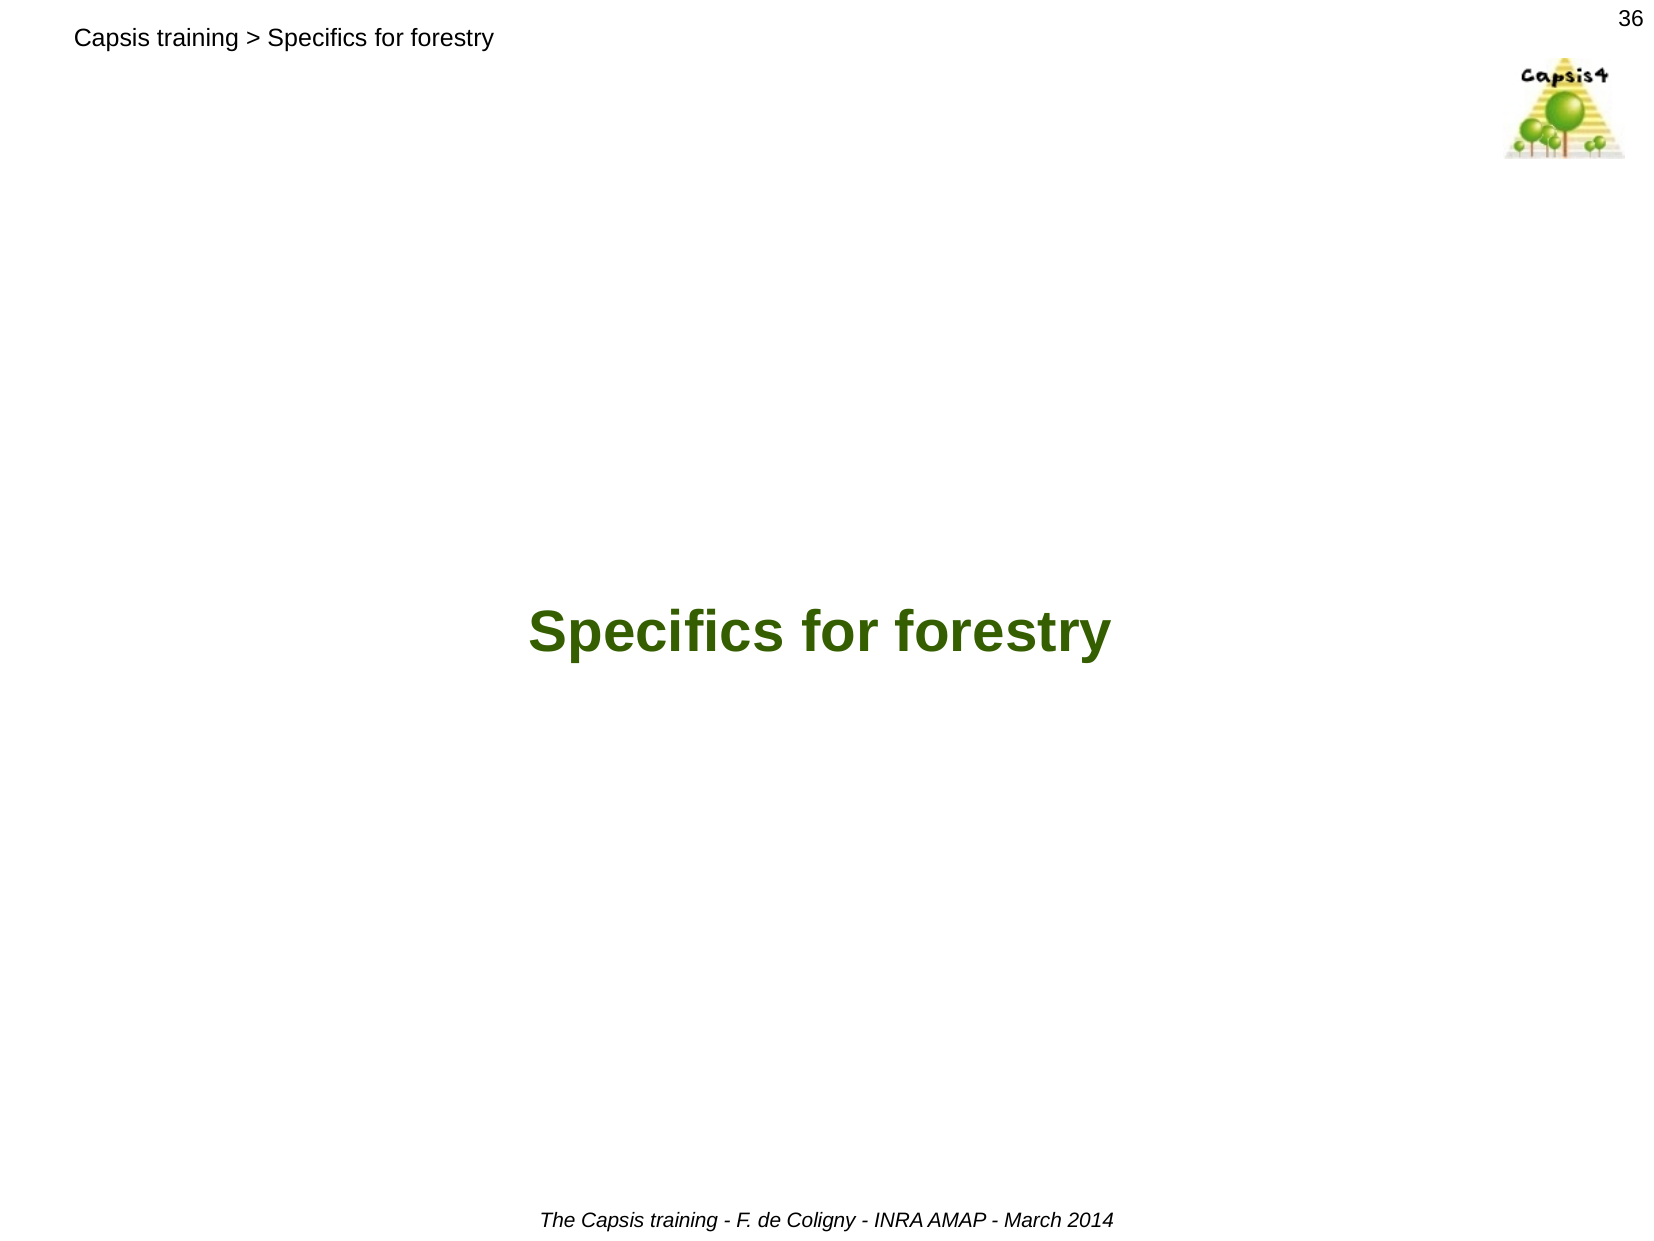

36
Capsis training > Specifics for forestry
Specifics for forestry
The Capsis training - F. de Coligny - INRA AMAP - March 2014